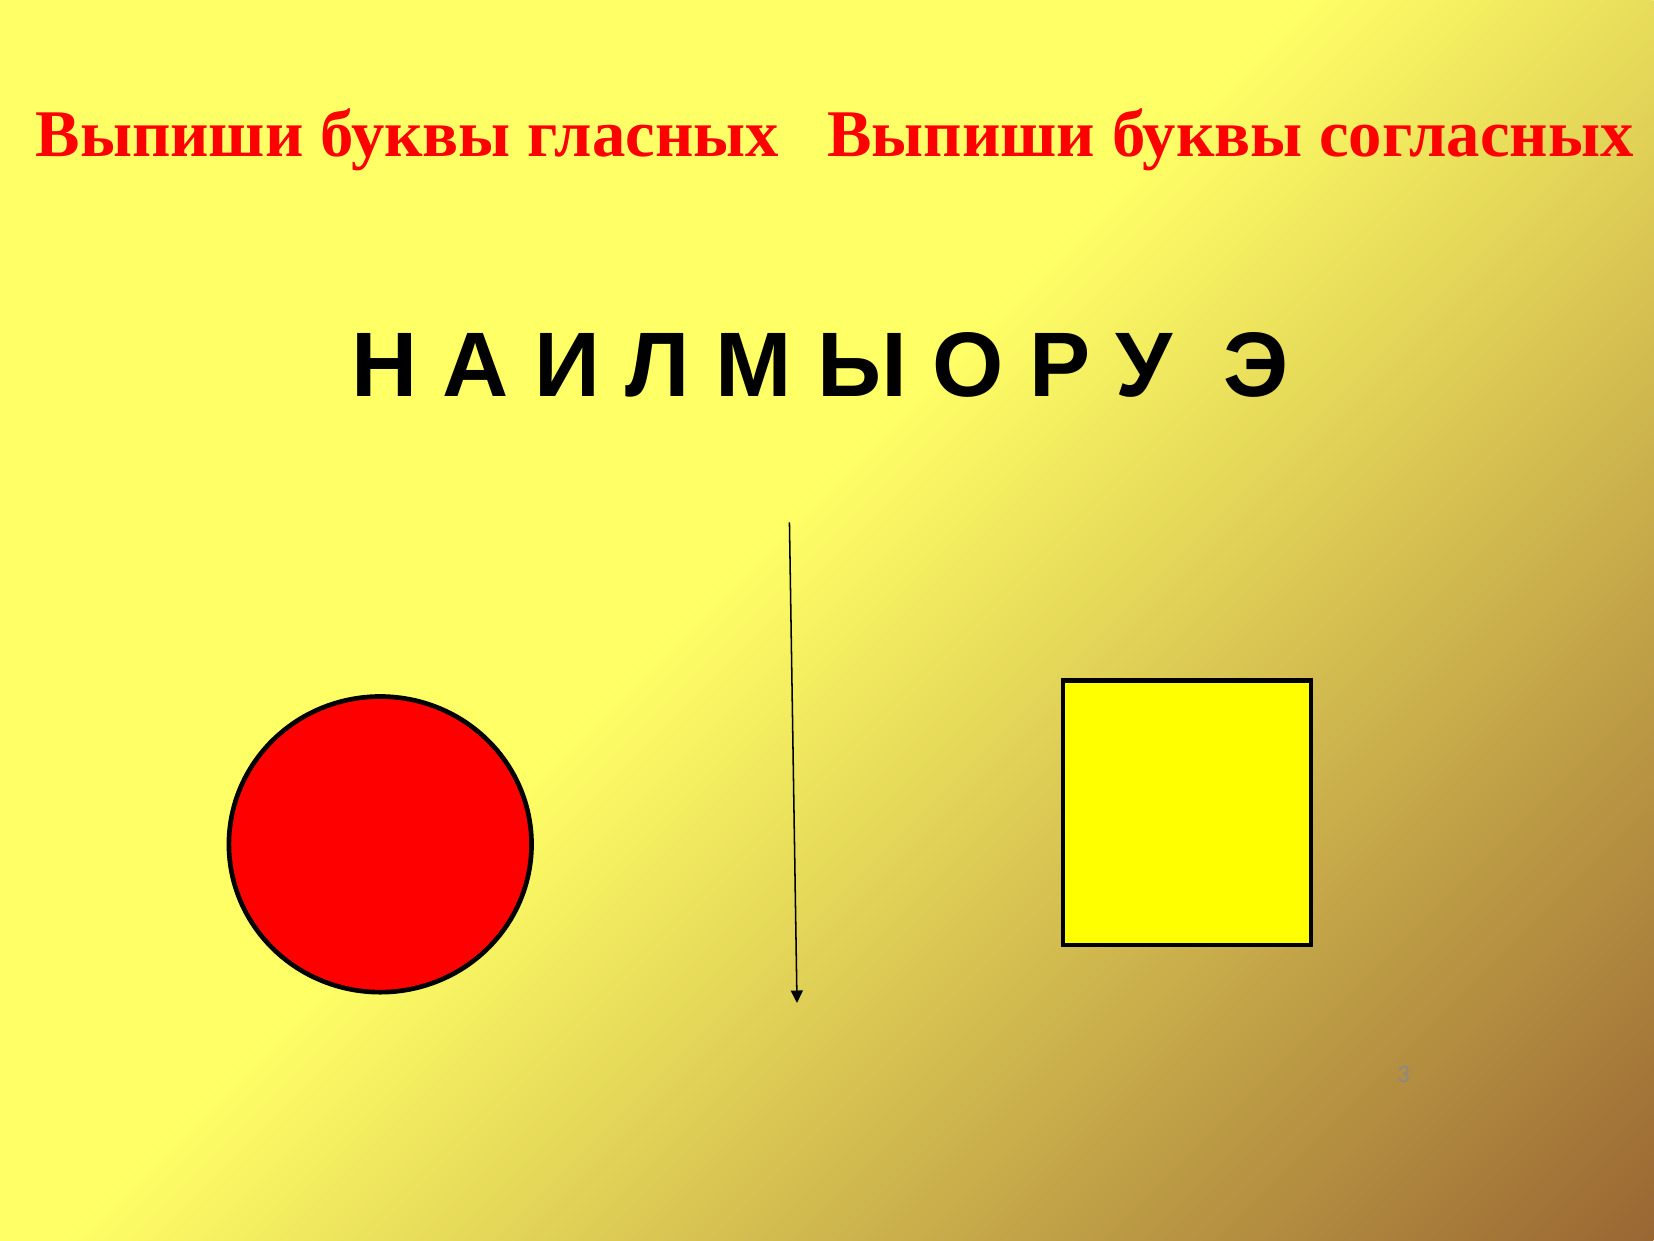

Выпиши буквы согласных
 Выпиши буквы гласных
# Н А И Л М Ы О Р У Э